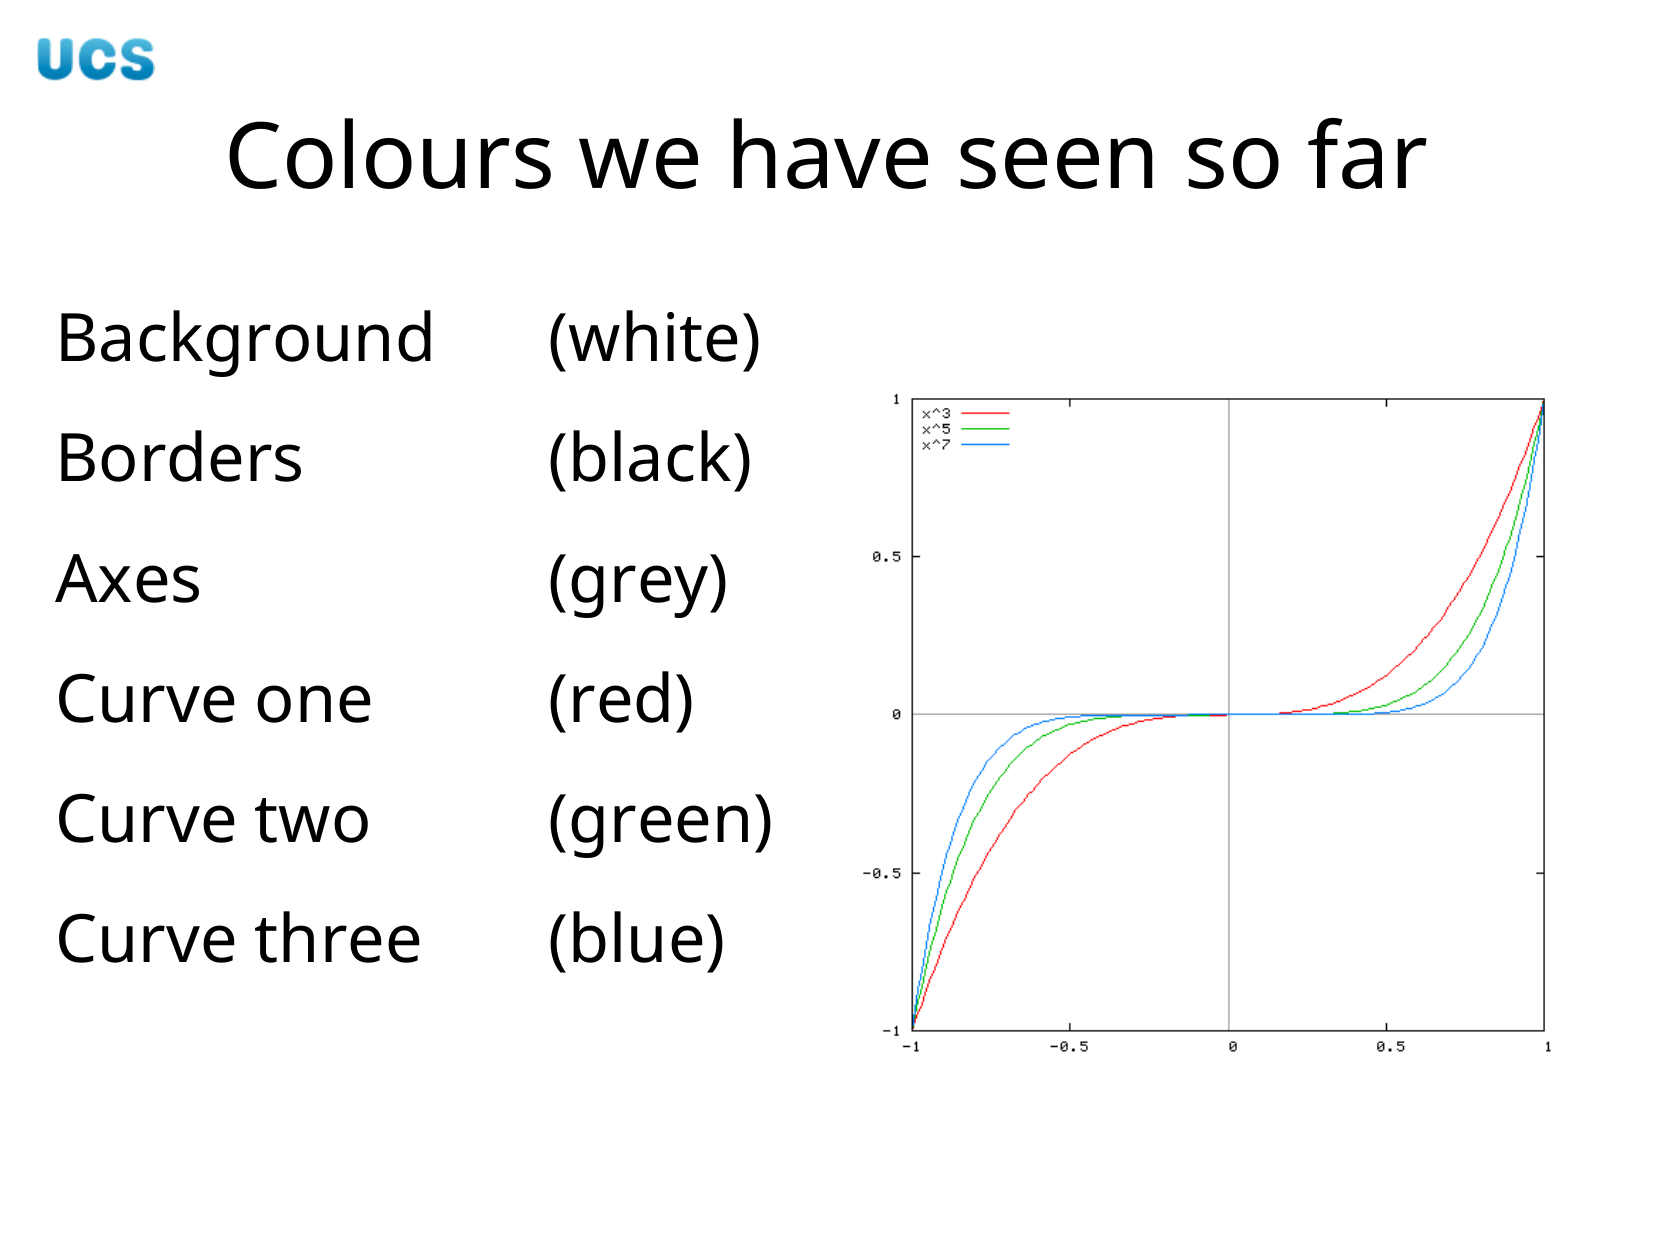

# Colours we have seen so far
Background	(white)
Borders	(black)
Axes	(grey)
Curve one	(red)
Curve two	(green)
Curve three	(blue)